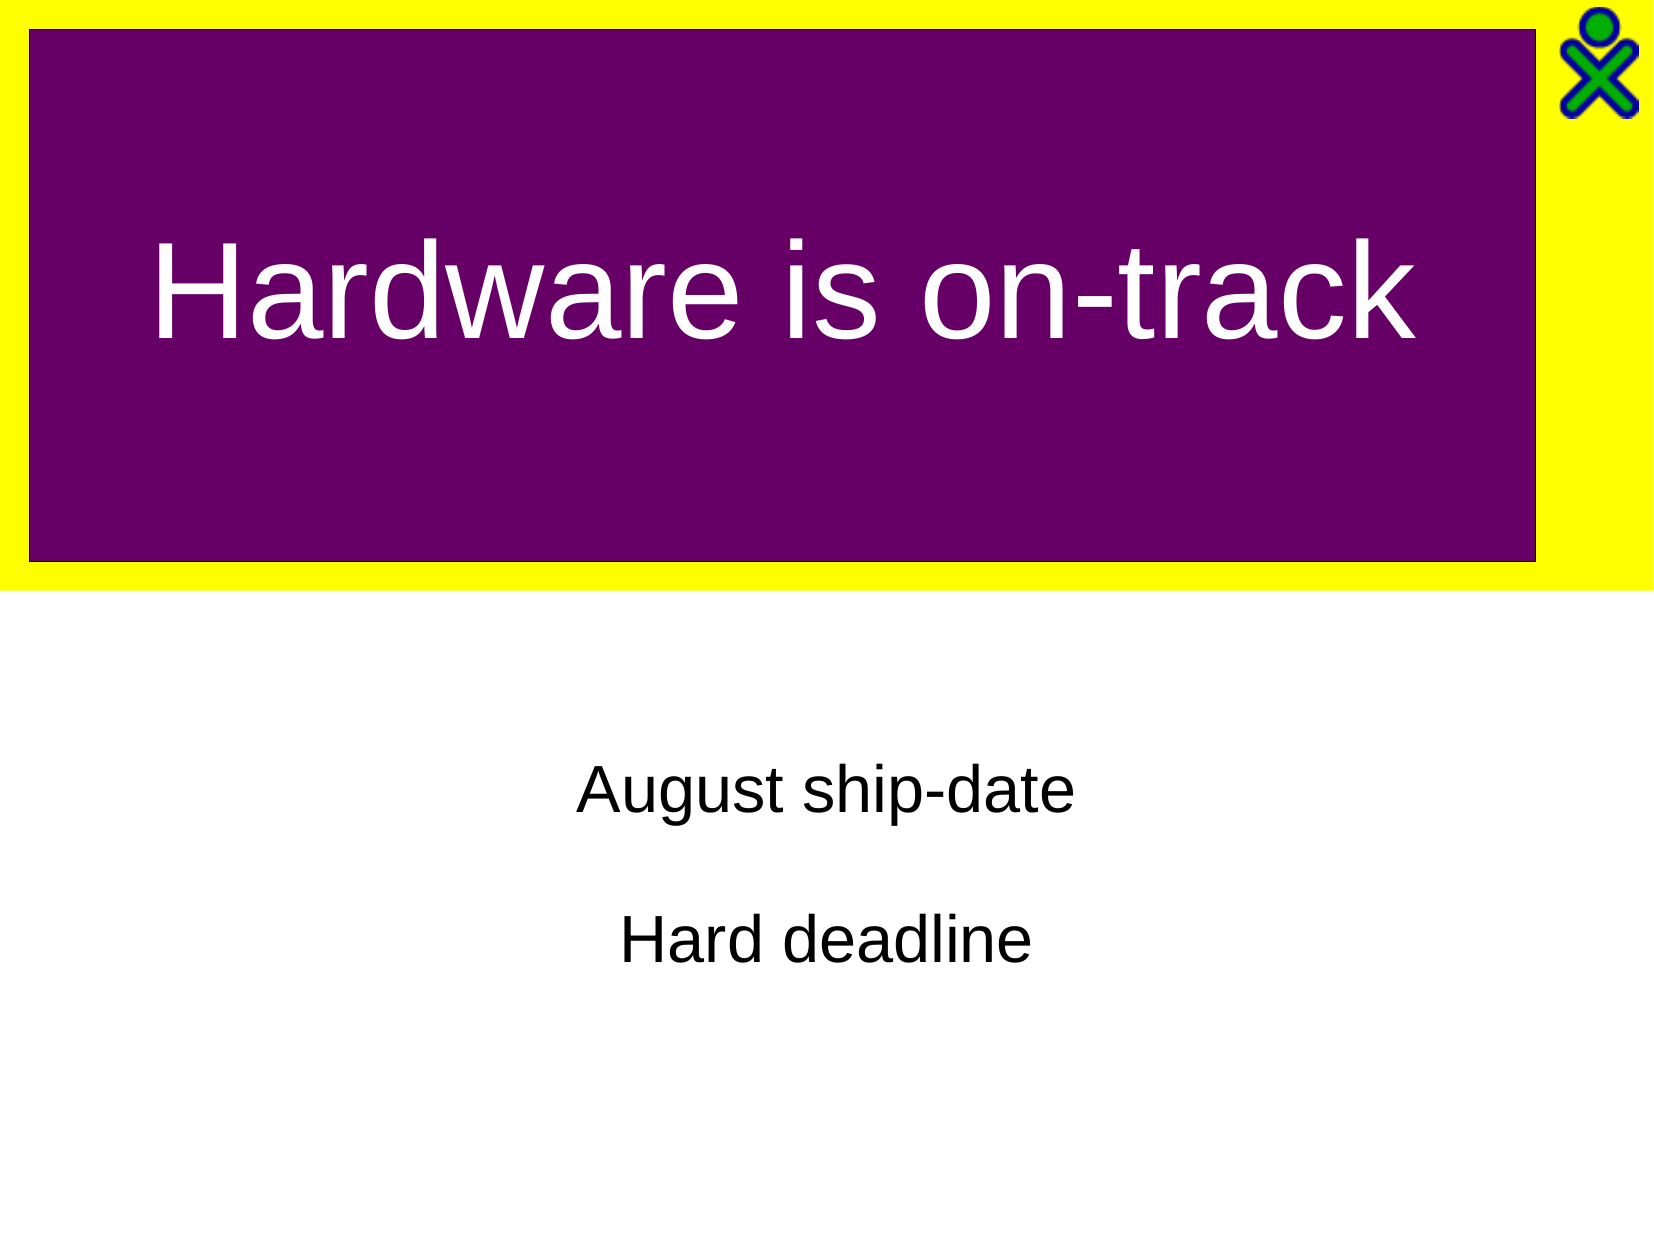

# Hardware is on-track
August ship-date
Hard deadline